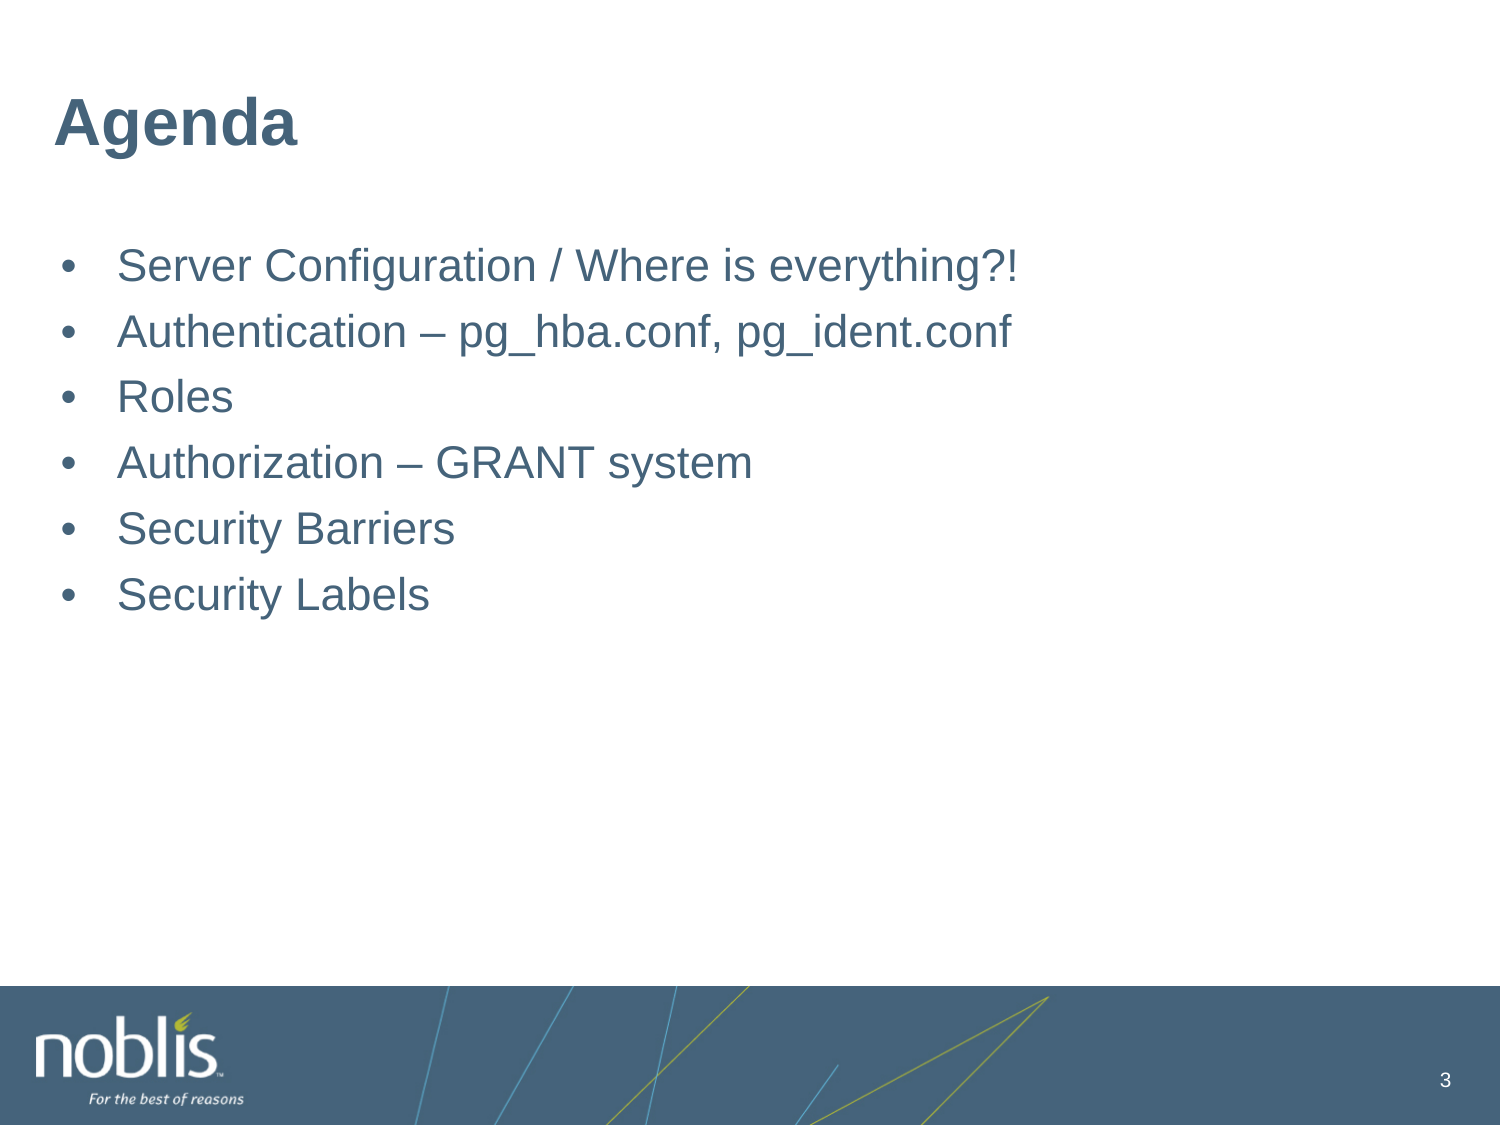

# Agenda
Server Configuration / Where is everything?!
Authentication – pg_hba.conf, pg_ident.conf
Roles
Authorization – GRANT system
Security Barriers
Security Labels